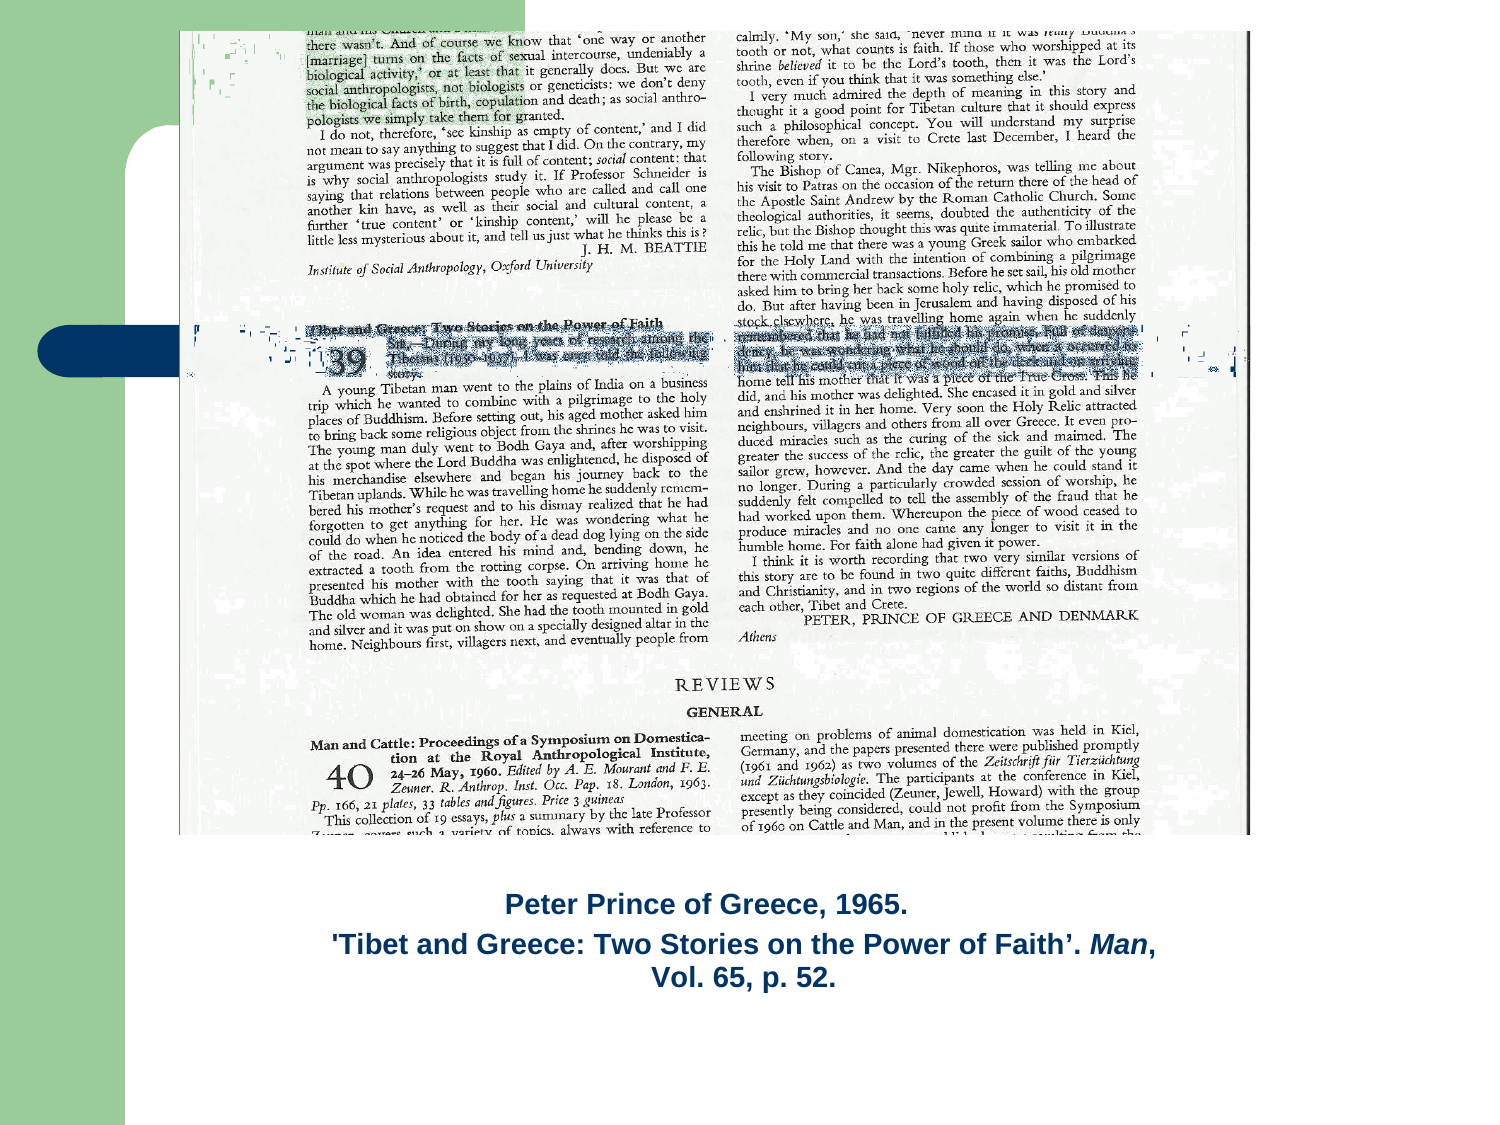

# Peter Prince of Greece, 1965.
'Tibet and Greece: Two Stories on the Power of Faith’. Man, Vol. 65, p. 52.